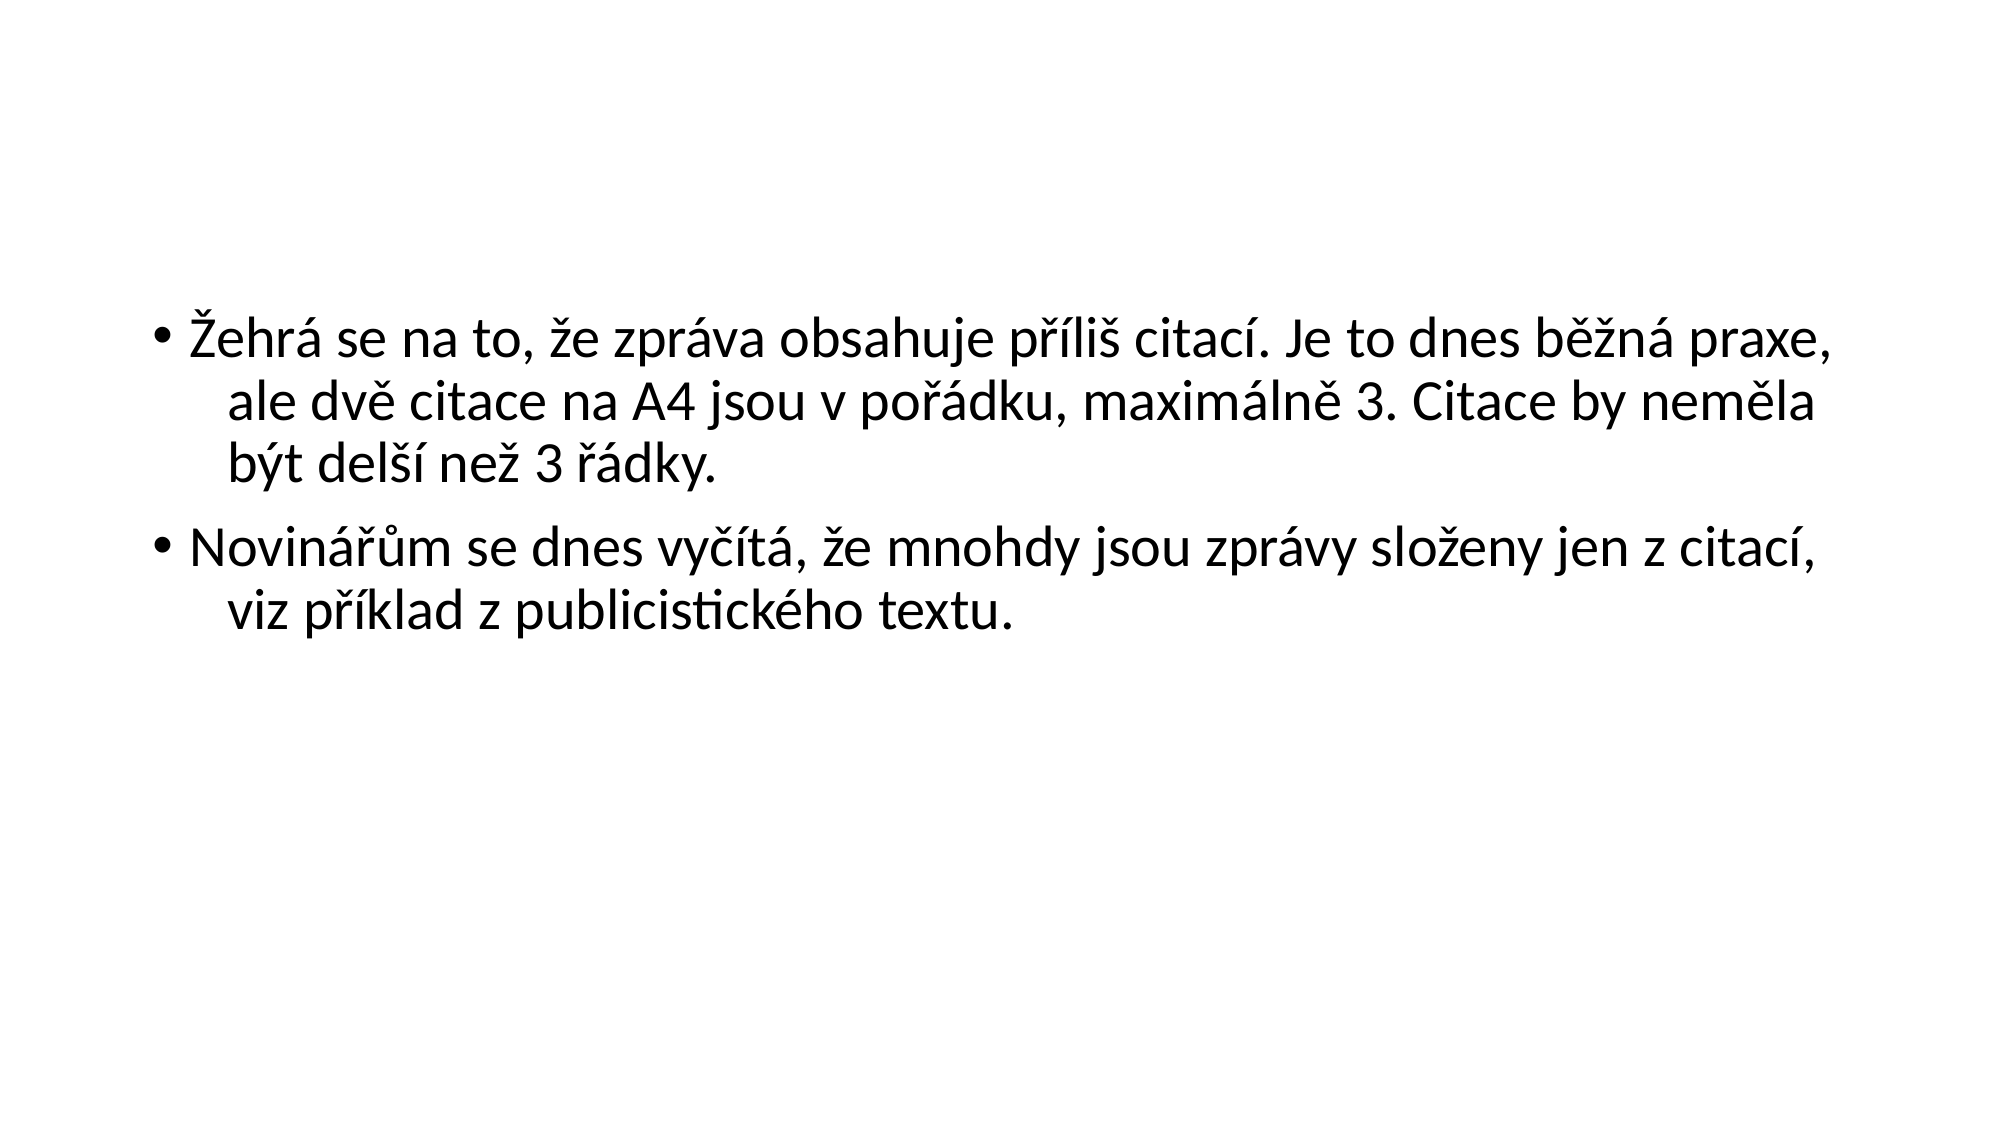

#
Žehrá se na to, že zpráva obsahuje příliš citací. Je to dnes běžná praxe, ale dvě citace na A4 jsou v pořádku, maximálně 3. Citace by neměla být delší než 3 řádky.
Novinářům se dnes vyčítá, že mnohdy jsou zprávy složeny jen z citací, viz příklad z publicistického textu.